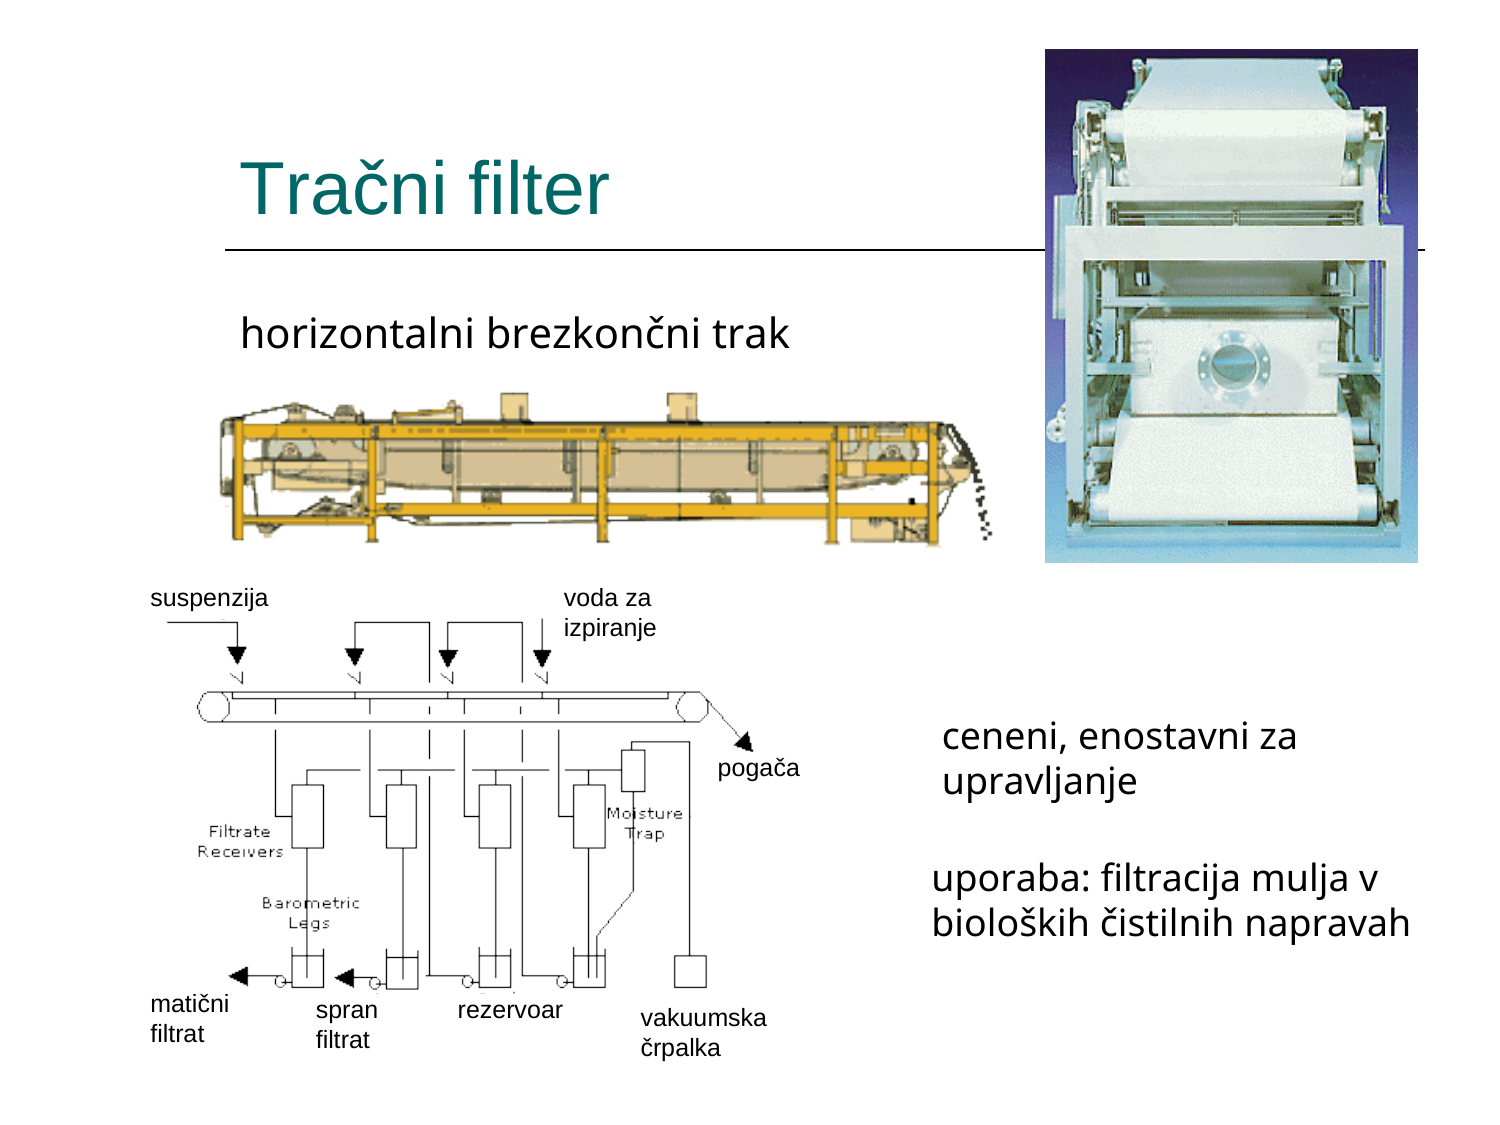

# Tračni filter
horizontalni brezkončni trak
| |
| --- |
| |
| --- |
suspenzija
voda za izpiranje
ceneni, enostavni za upravljanje
pogača
uporaba: filtracija mulja v bioloških čistilnih napravah
matični filtrat
spran
filtrat
rezervoar
vakuumska črpalka